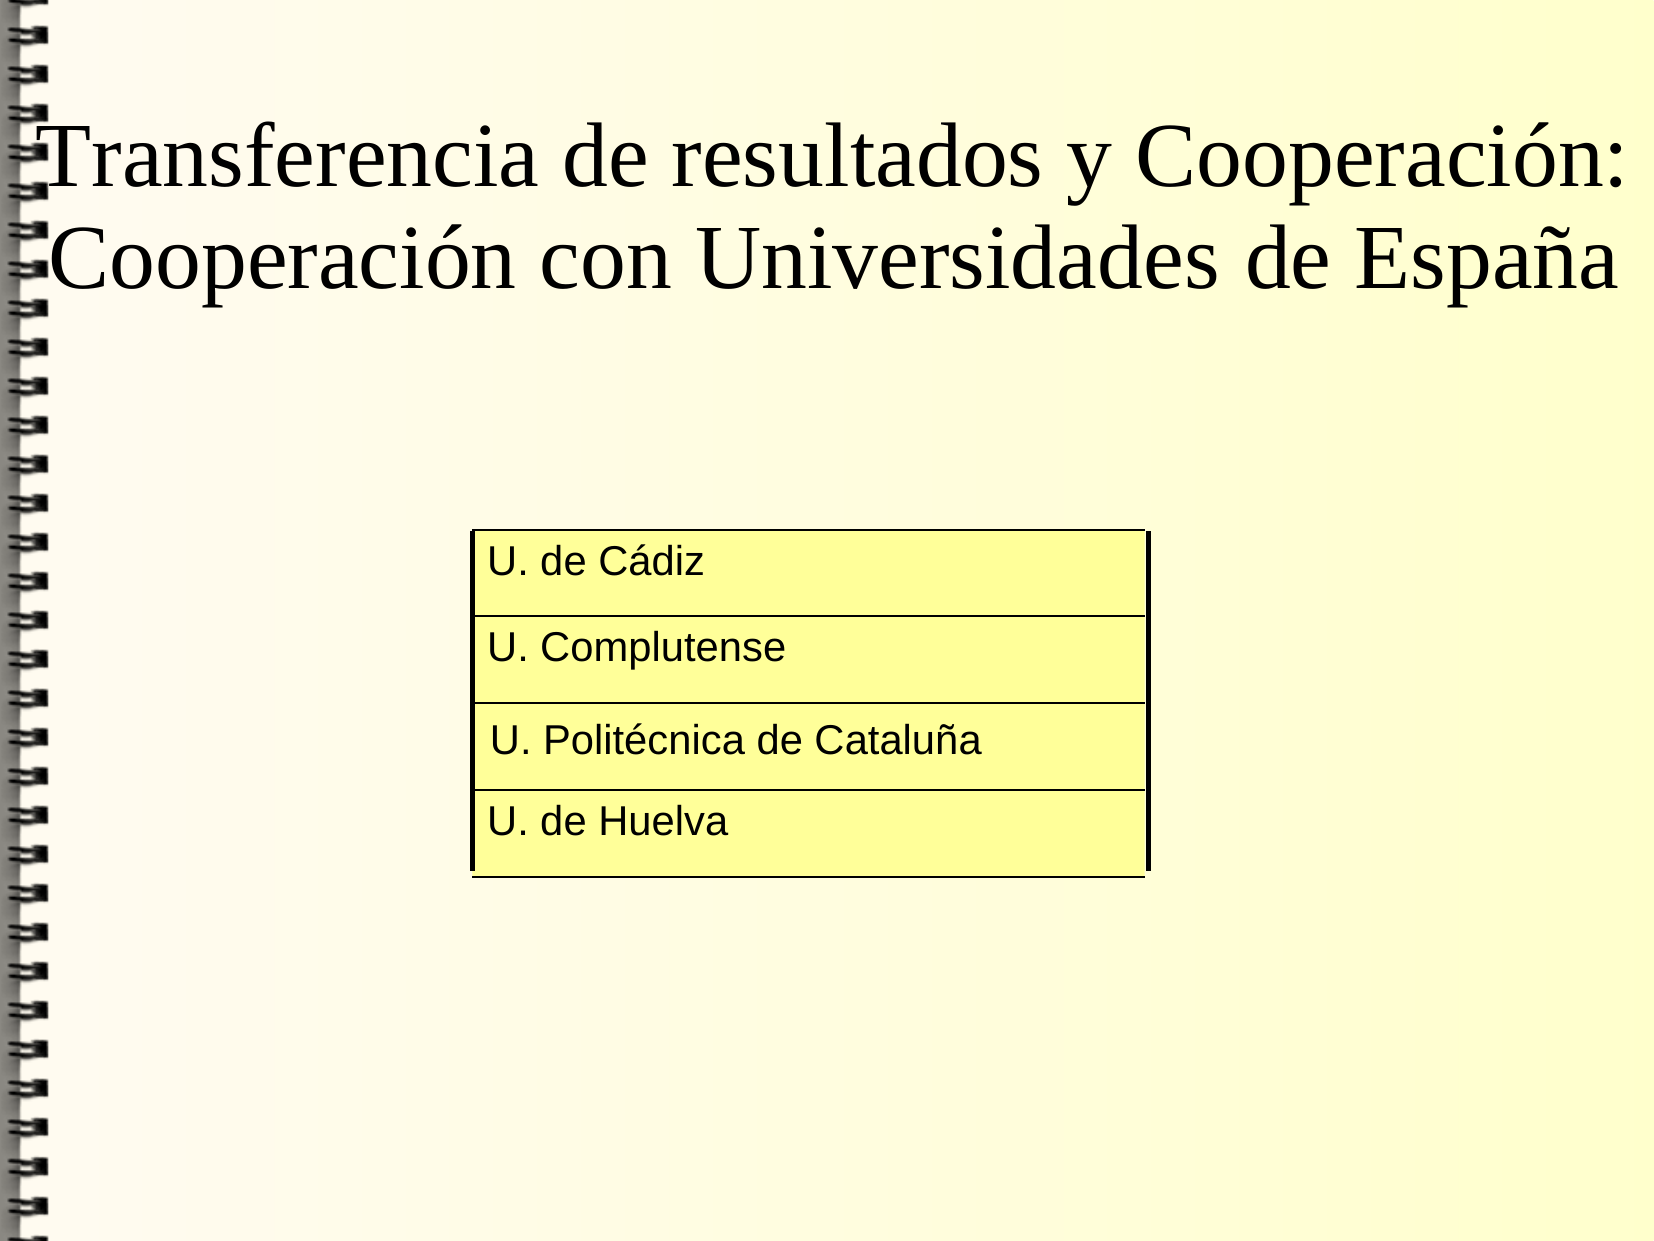

# Transferencia de resultados y Cooperación: Cooperación con Universidades de España
U. de Cádiz
U. Complutense
U. Politécnica de Cataluña
U. de Huelva